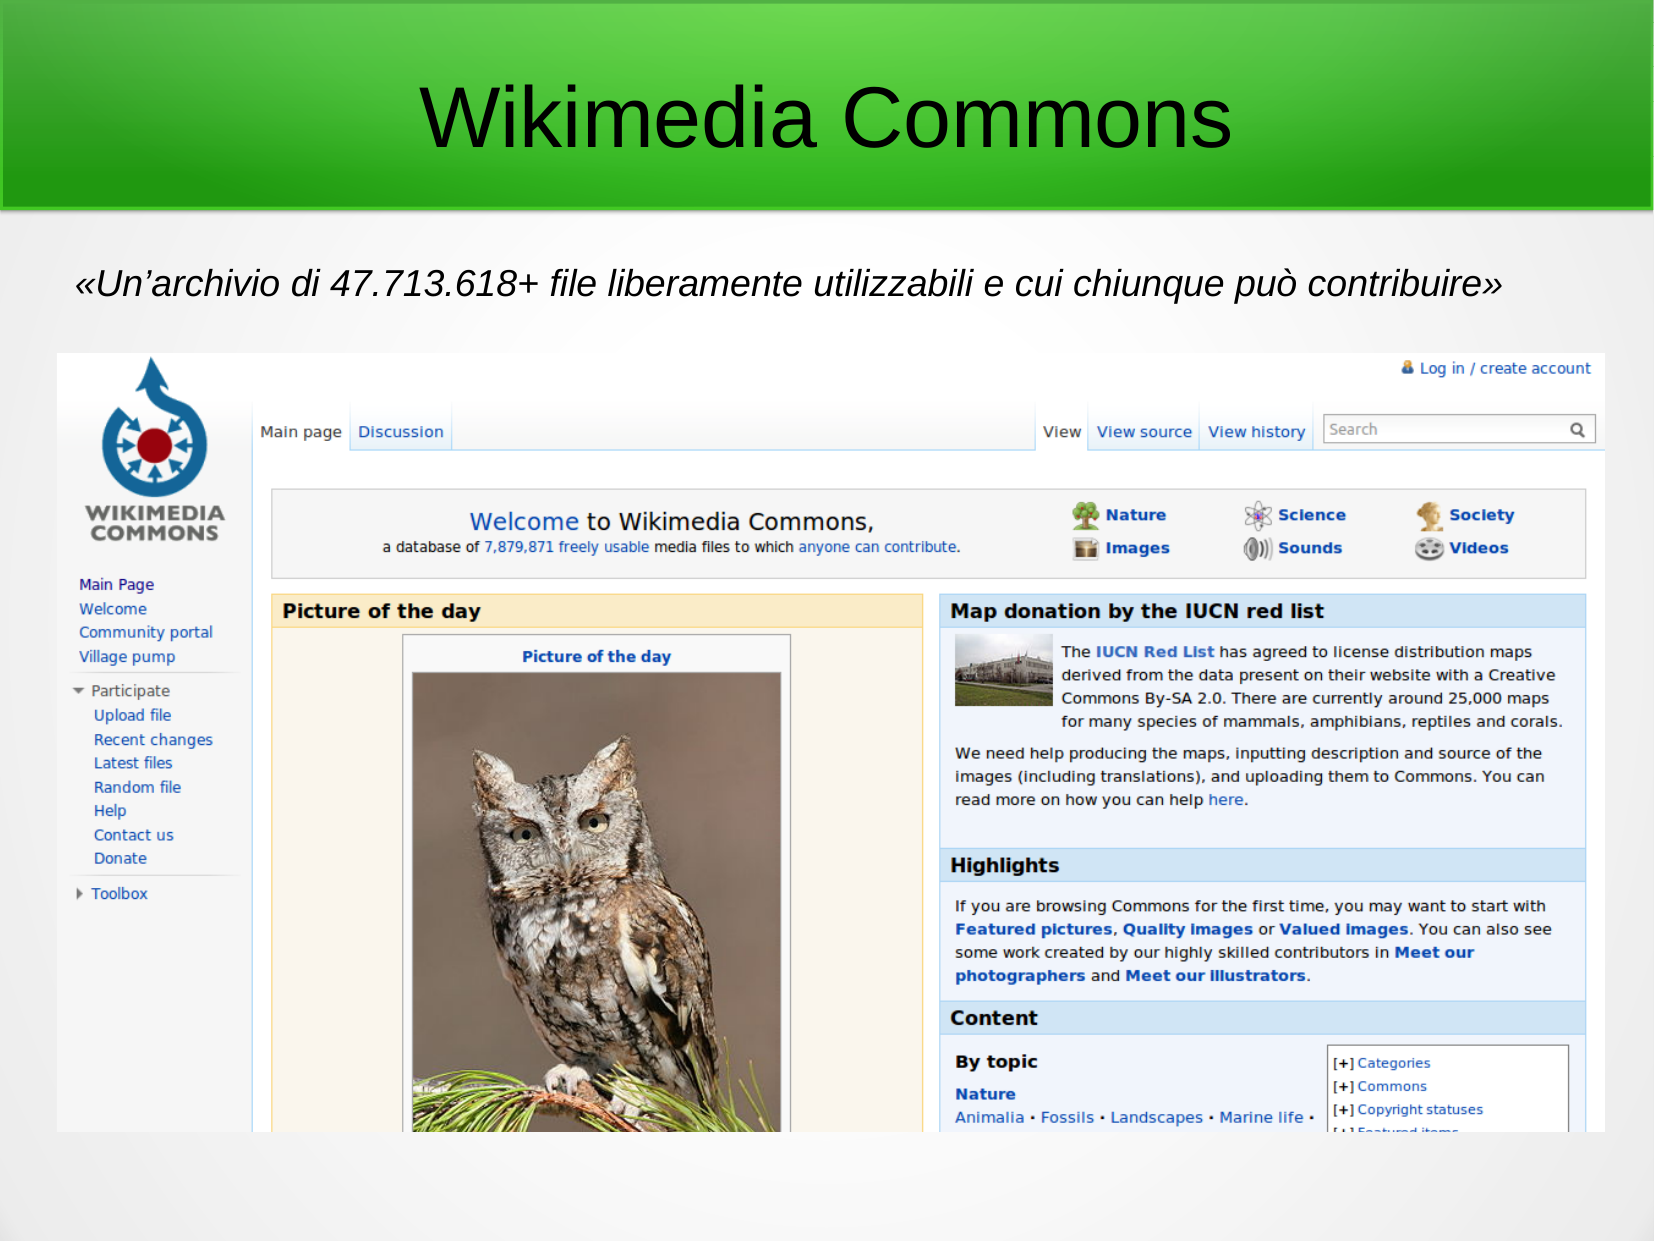

# Wikimedia Commons
«Un’archivio di 47.713.618+ file liberamente utilizzabili e cui chiunque può contribuire»